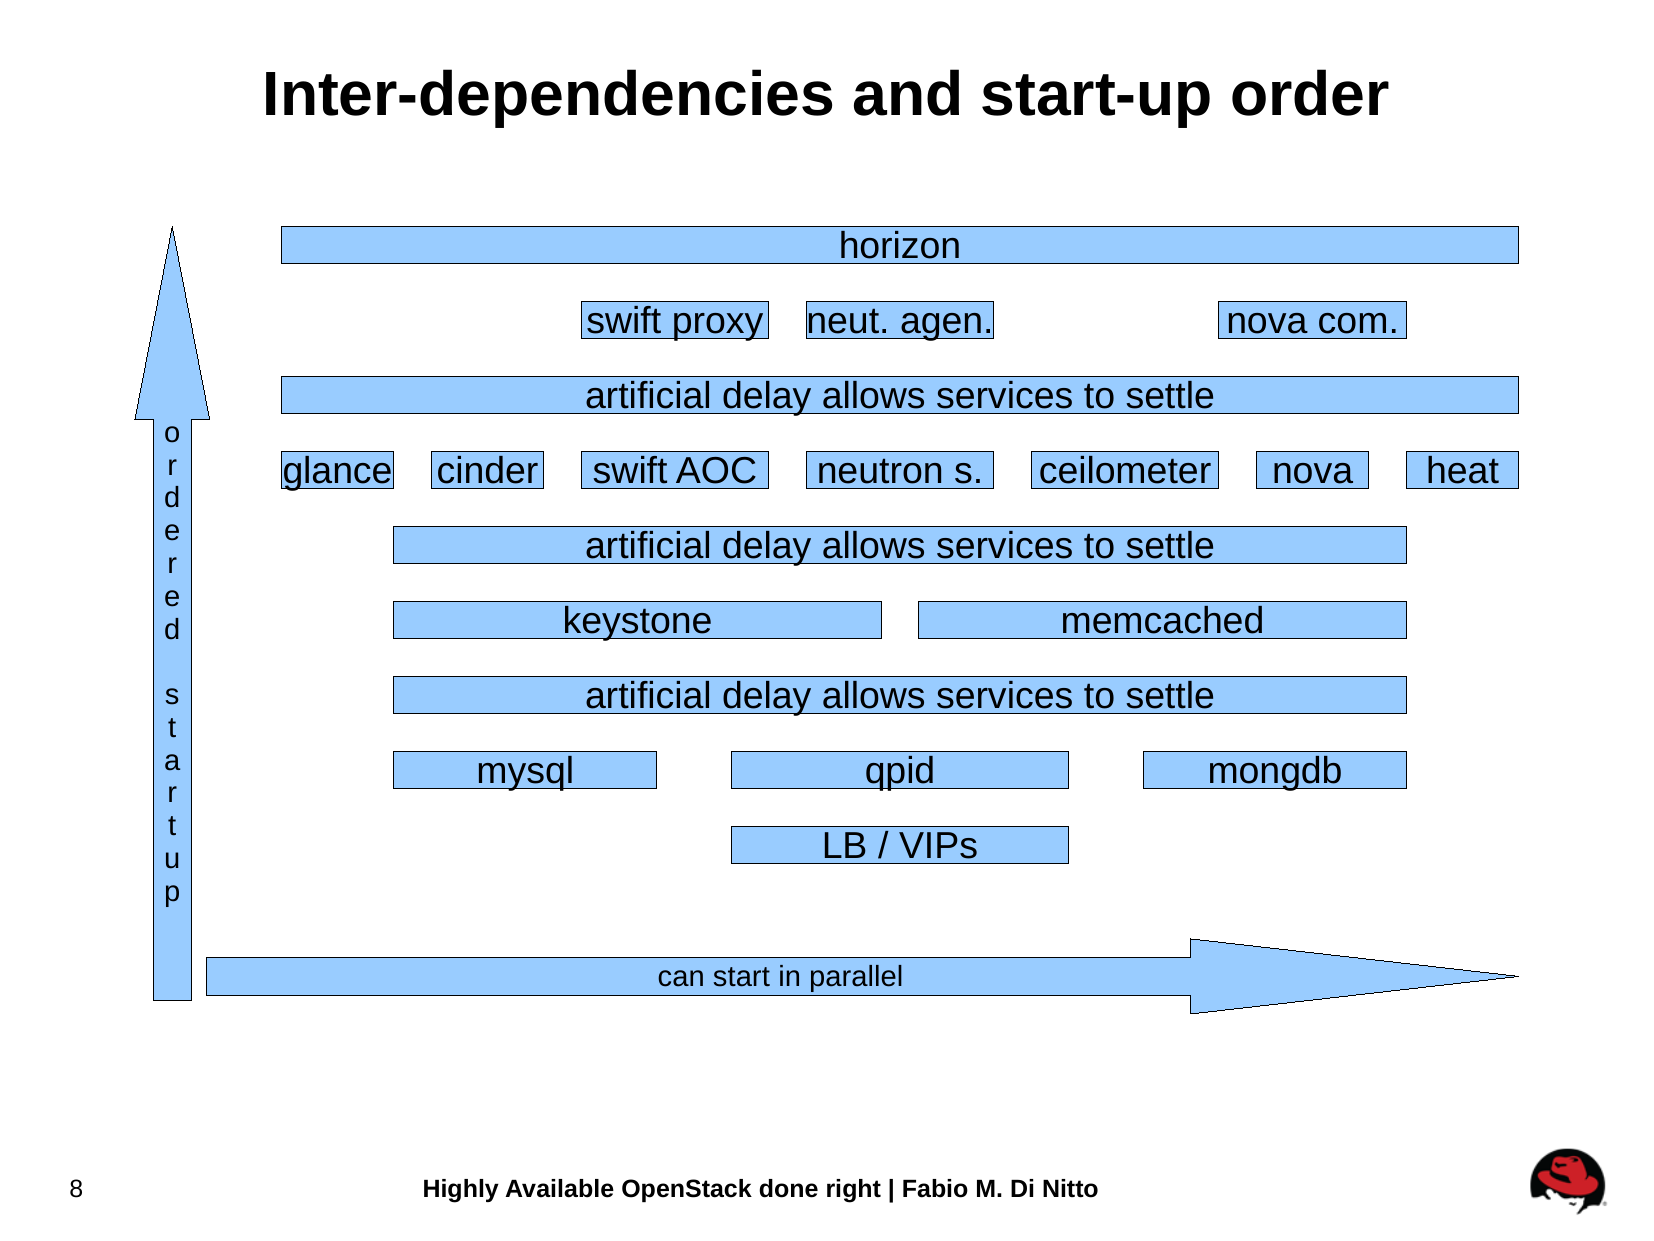

# Inter-dependencies and start-up order
o
r
d
e
r
e
d
s
t
a
r
t
u
p
horizon
swift proxy
neut. agen.
nova com.
artificial delay allows services to settle
glance
cinder
swift AOC
neutron s.
ceilometer
nova
heat
artificial delay allows services to settle
keystone
memcached
artificial delay allows services to settle
mysql
qpid
mongdb
LB / VIPs
can start in parallel